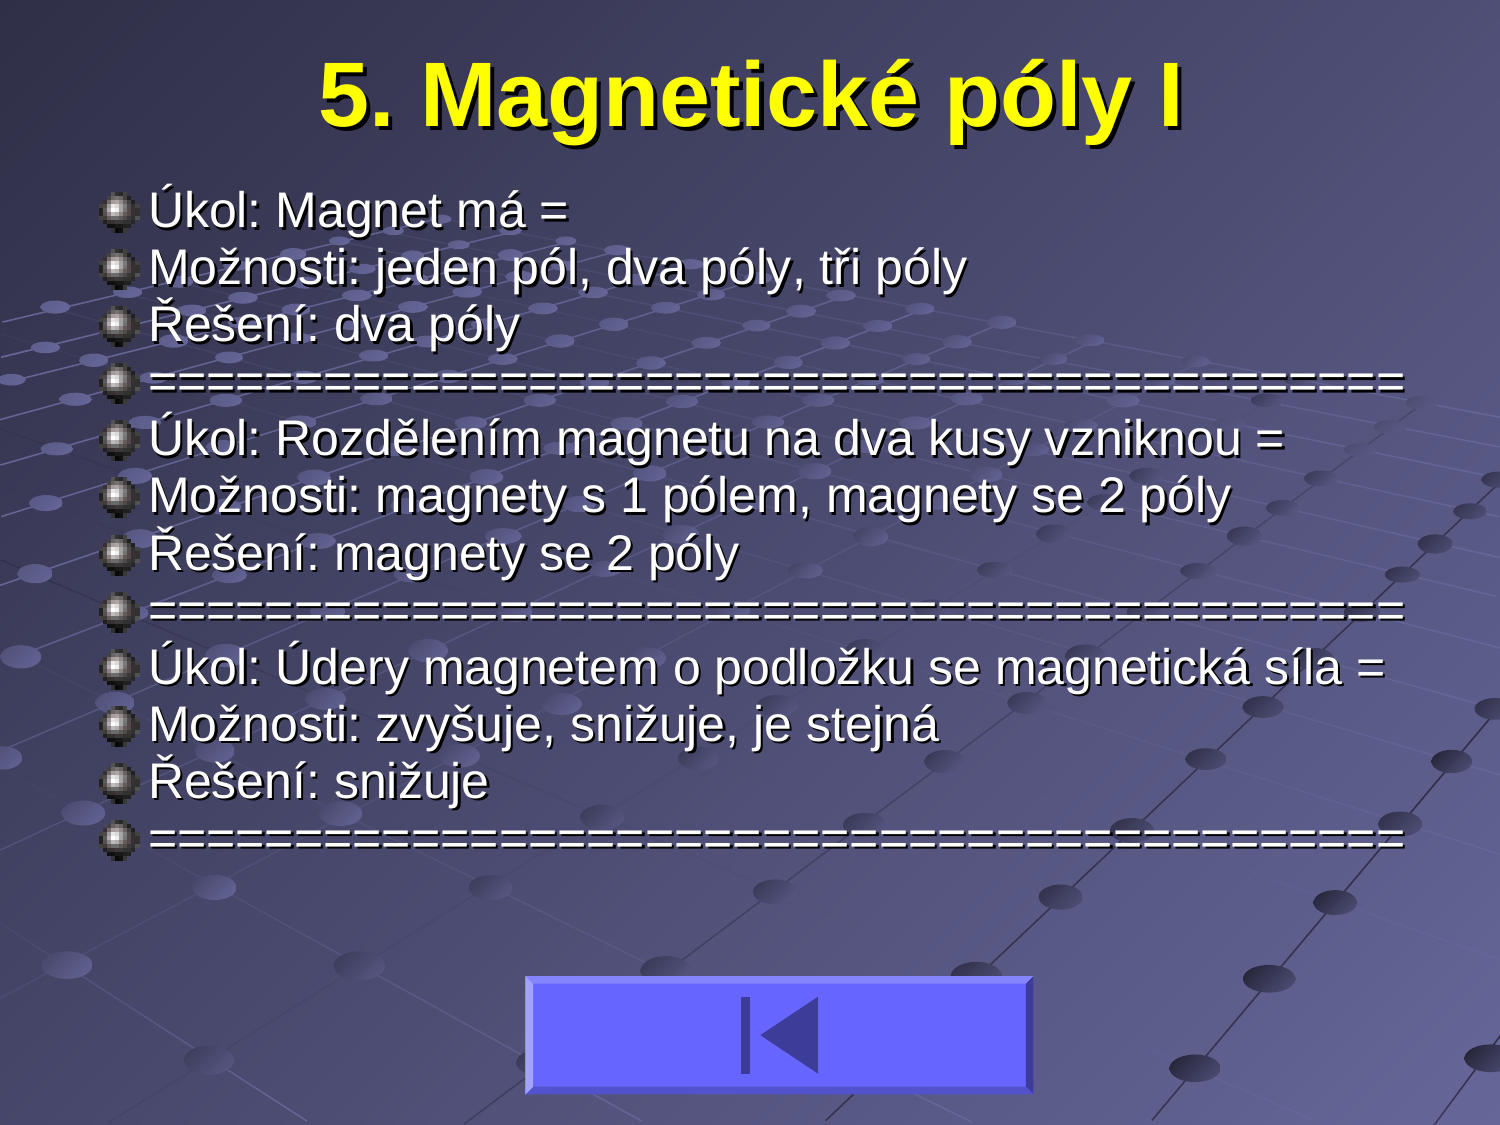

# 5. Magnetické póly I
Úkol: Magnet má =
Možnosti: jeden pól, dva póly, tři póly
Řešení: dva póly
===========================================
Úkol: Rozdělením magnetu na dva kusy vzniknou =
Možnosti: magnety s 1 pólem, magnety se 2 póly
Řešení: magnety se 2 póly
===========================================
Úkol: Údery magnetem o podložku se magnetická síla =
Možnosti: zvyšuje, snižuje, je stejná
Řešení: snižuje
===========================================